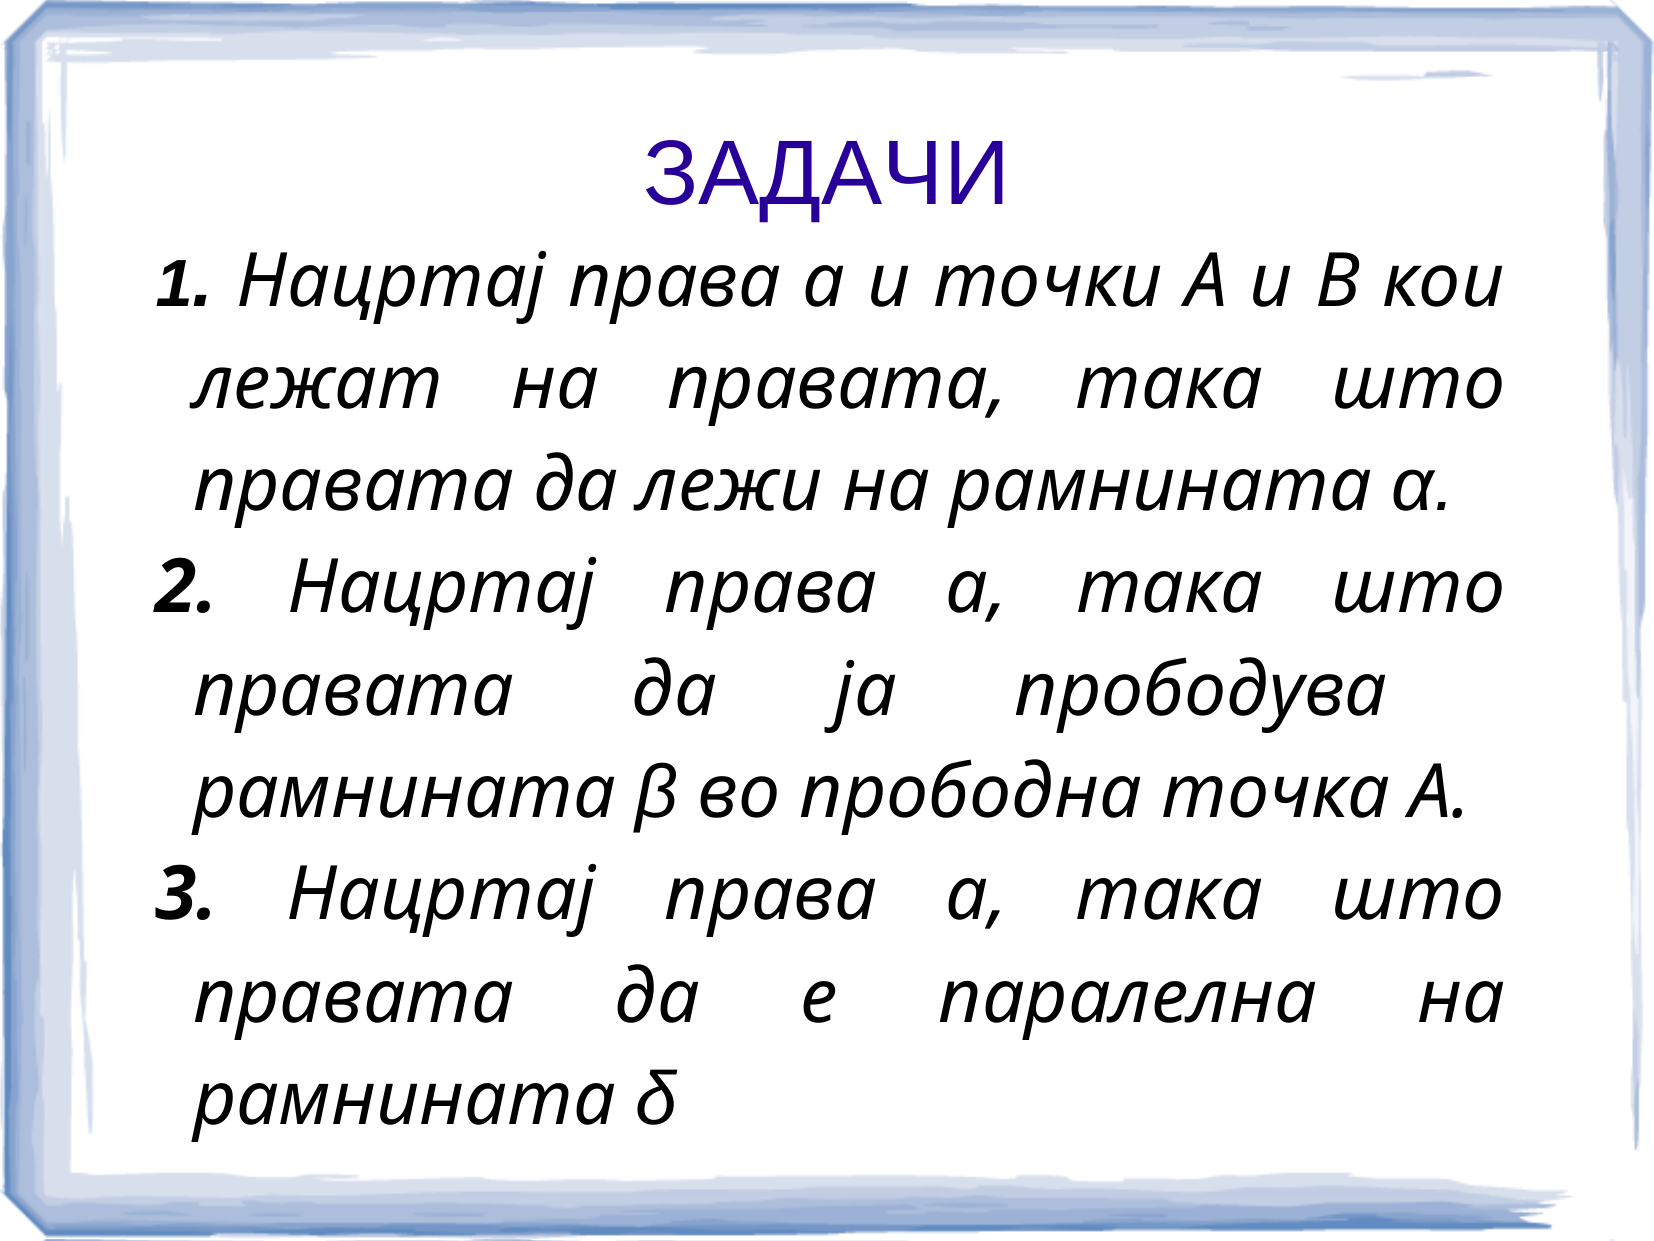

# ЗАДАЧИ
1. Нацртај права а и точки А и В кои лежат на правата, така што правата да лежи на рамнината α.
2. Нацртај права а, така што правата да ја прободува рамнината β во прободна точка А.
3. Нацртај права а, така што правата да е паралелна на рамнината δ